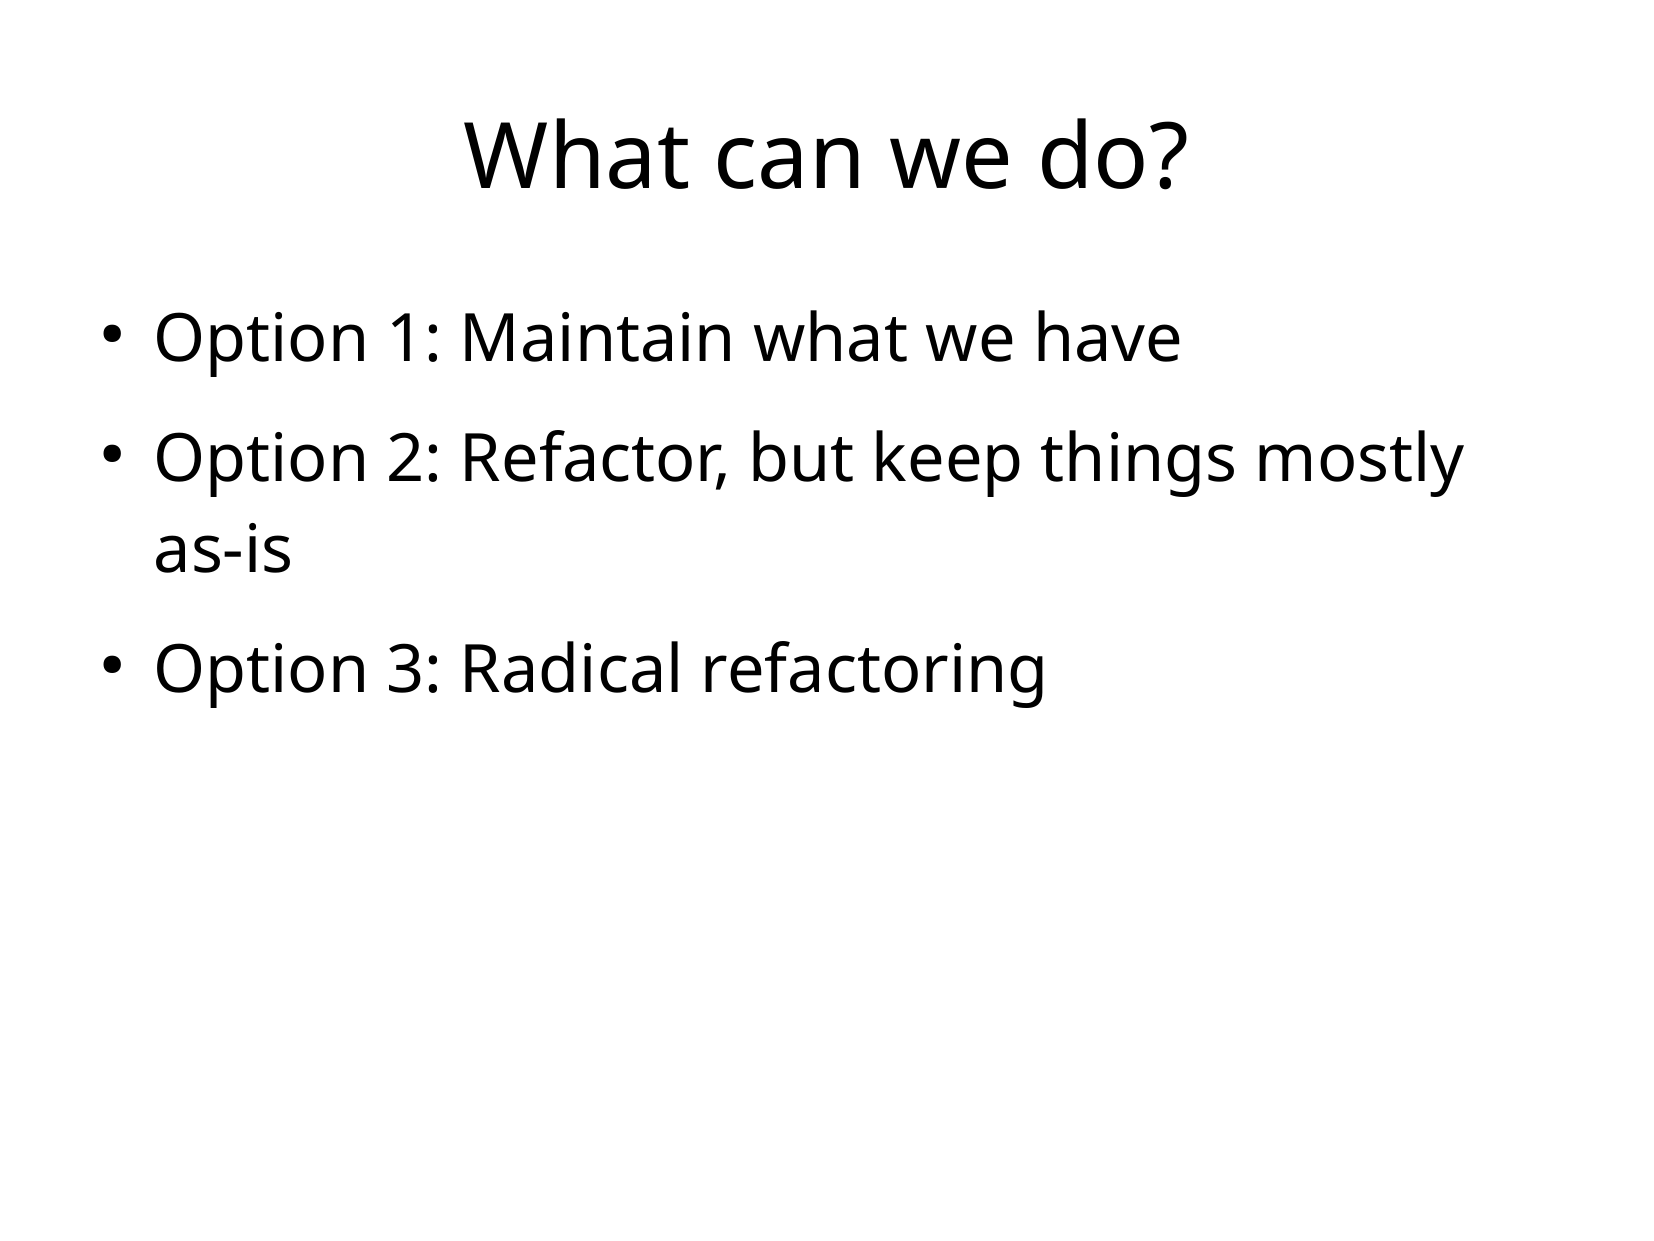

# What can we do?
Option 1: Maintain what we have
Option 2: Refactor, but keep things mostly as-is
Option 3: Radical refactoring